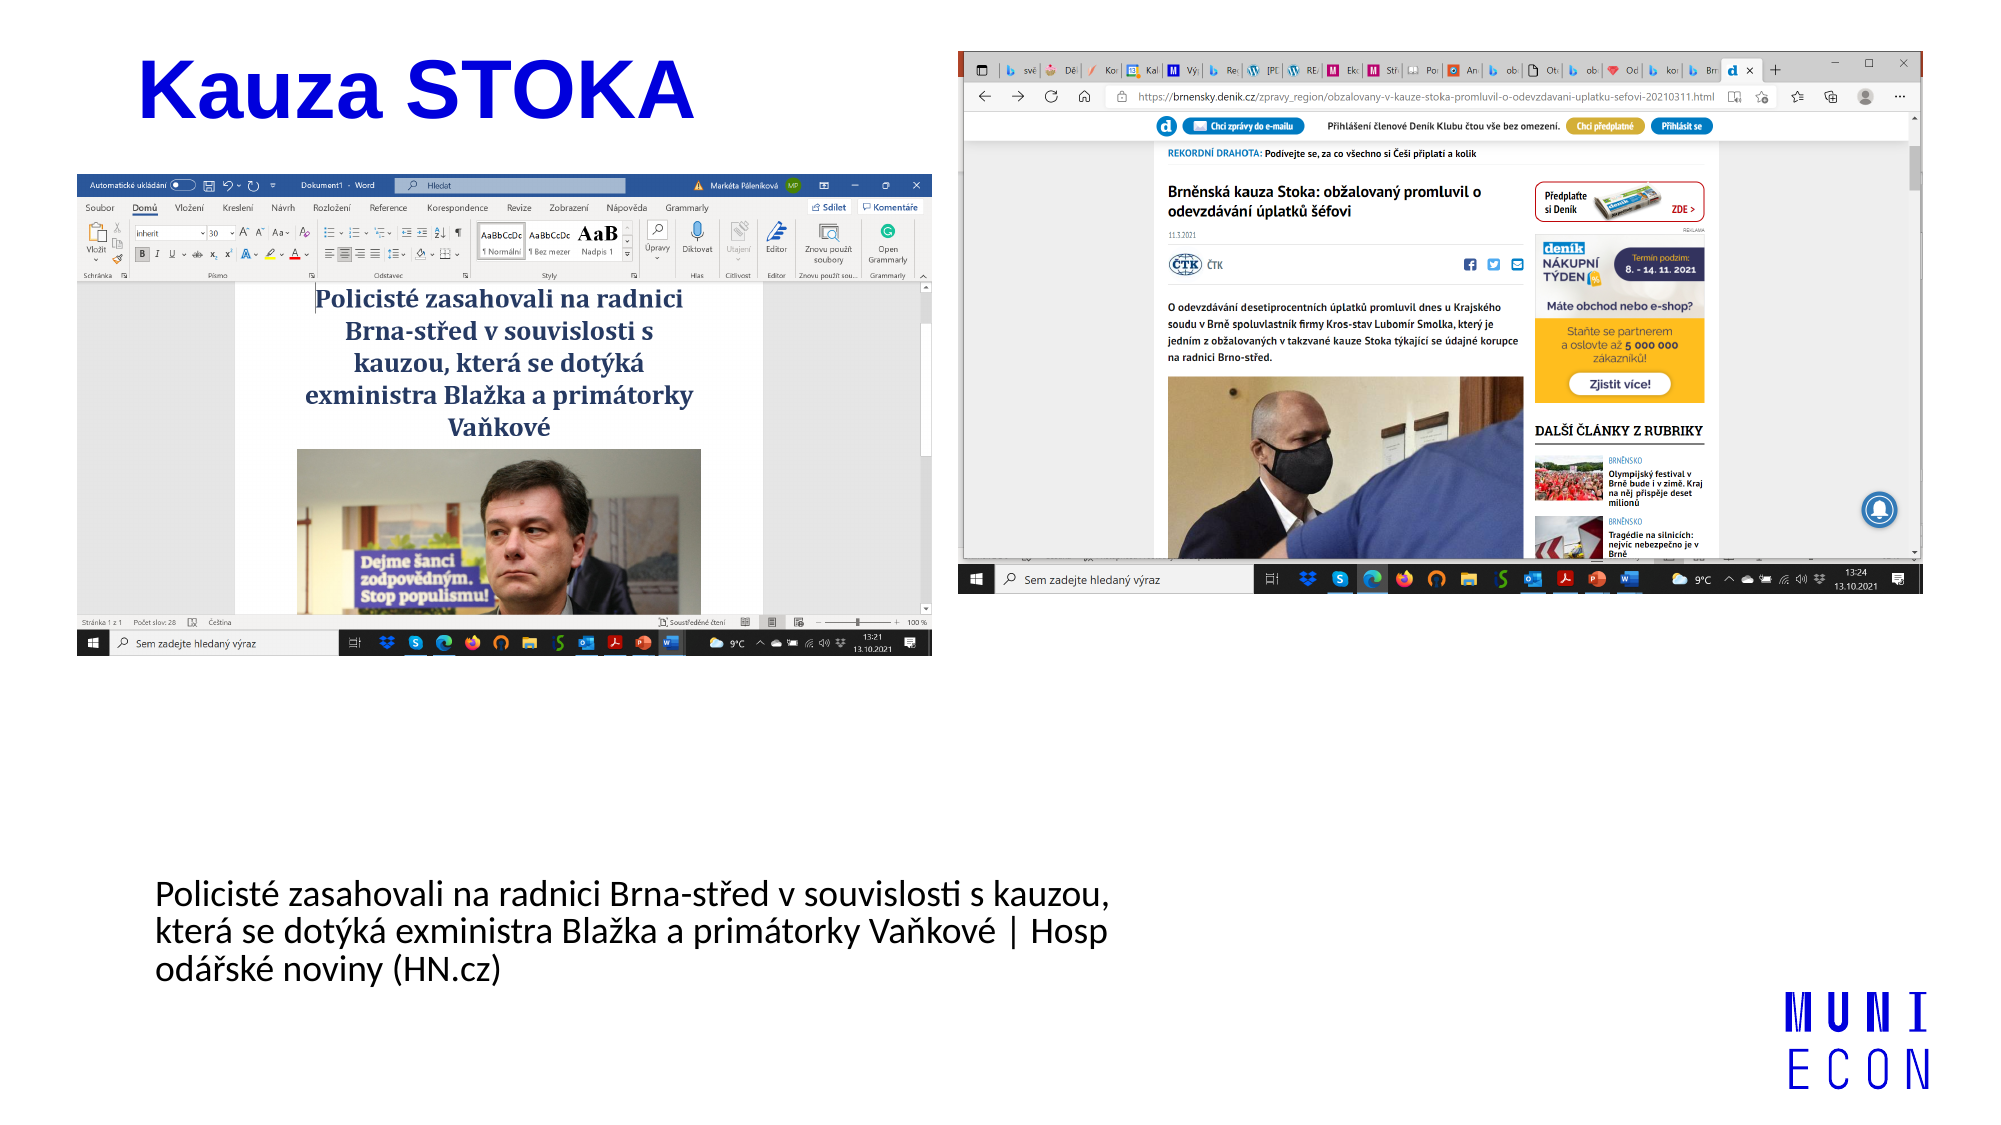

# Kauza STOKA
Policisté zasahovali na radnici Brna-střed v souvislosti s kauzou, která se dotýká exministra Blažka a primátorky Vaňkové | Hospodářské noviny (HN.cz)